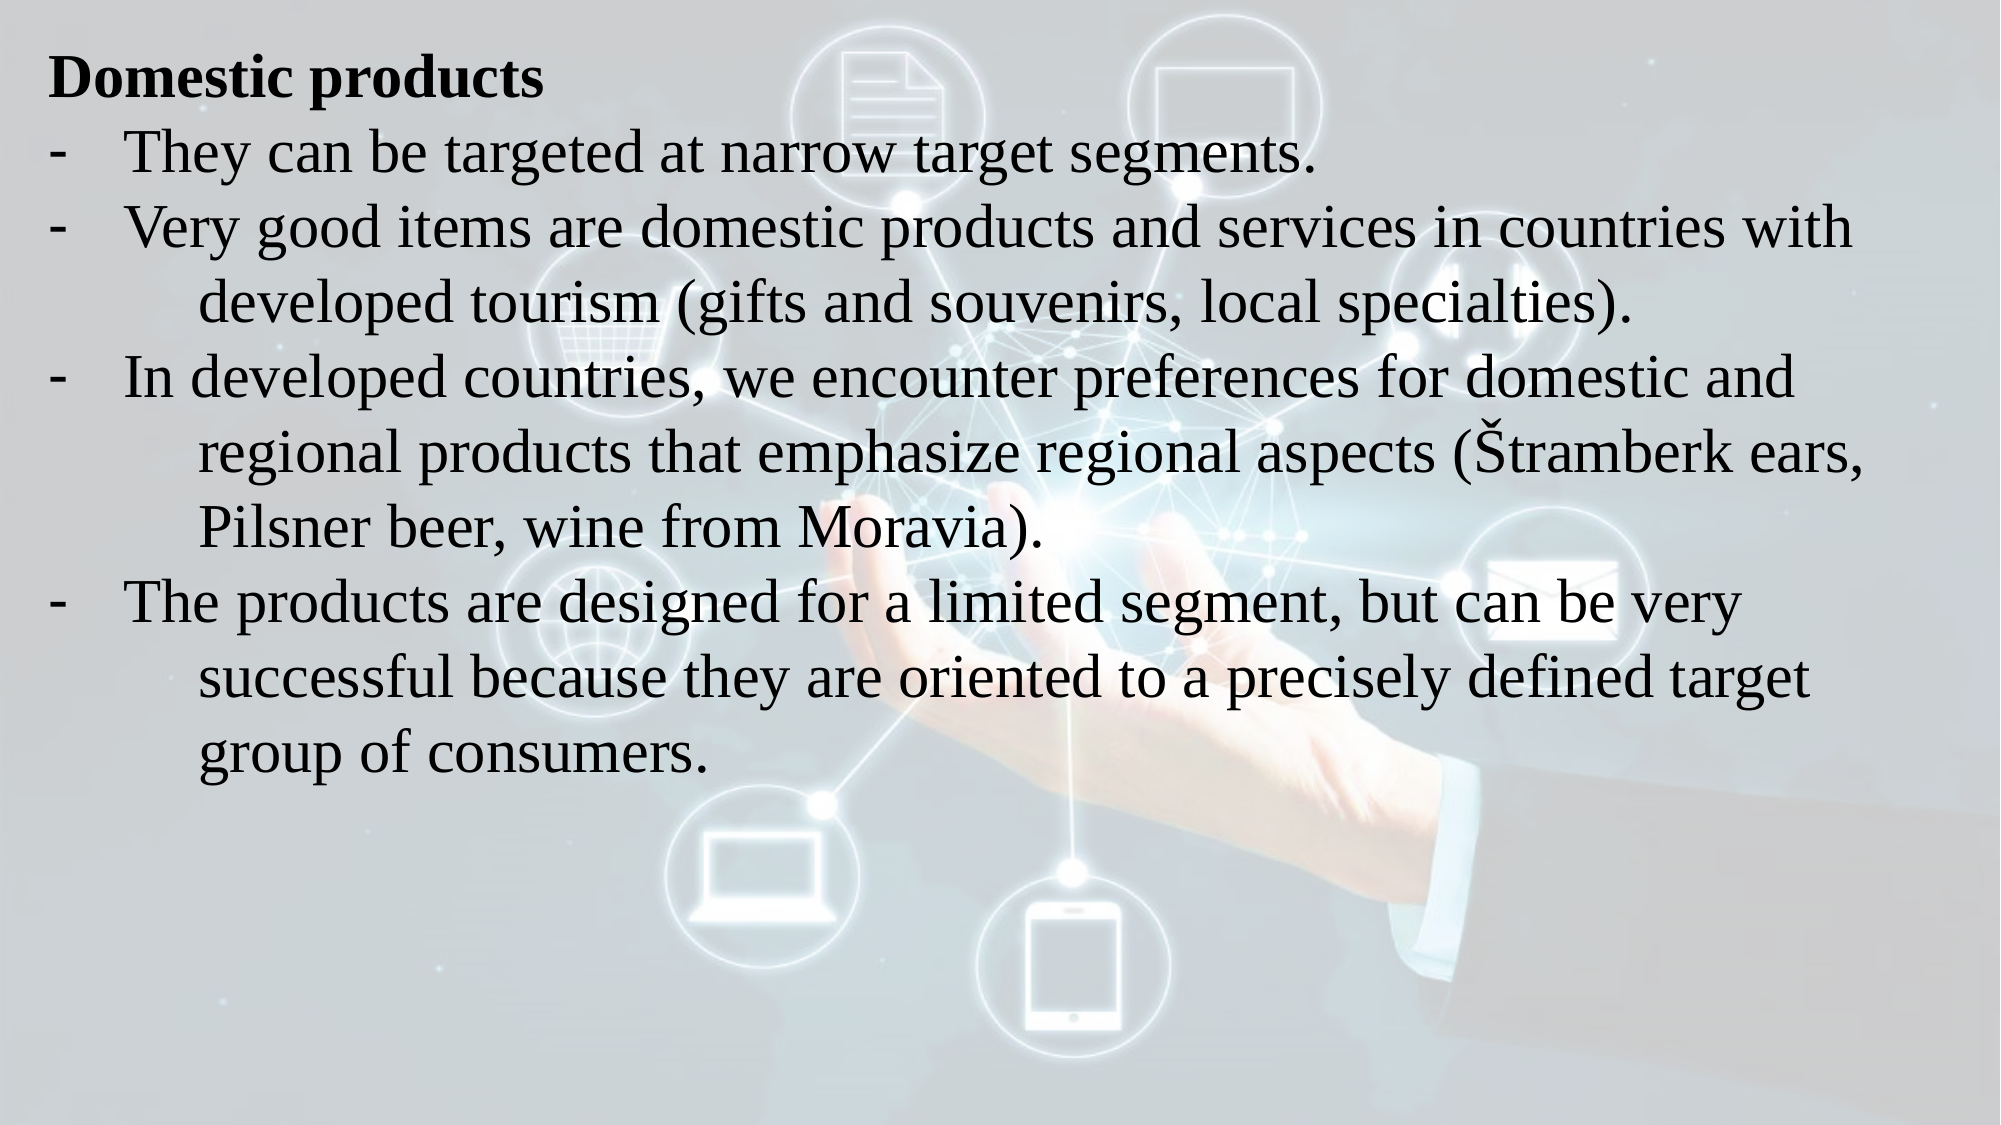

Domestic products
They can be targeted at narrow target segments.
Very good items are domestic products and services in countries with developed tourism (gifts and souvenirs, local specialties).
In developed countries, we encounter preferences for domestic and regional products that emphasize regional aspects (Štramberk ears, Pilsner beer, wine from Moravia).
The products are designed for a limited segment, but can be very successful because they are oriented to a precisely defined target group of consumers.